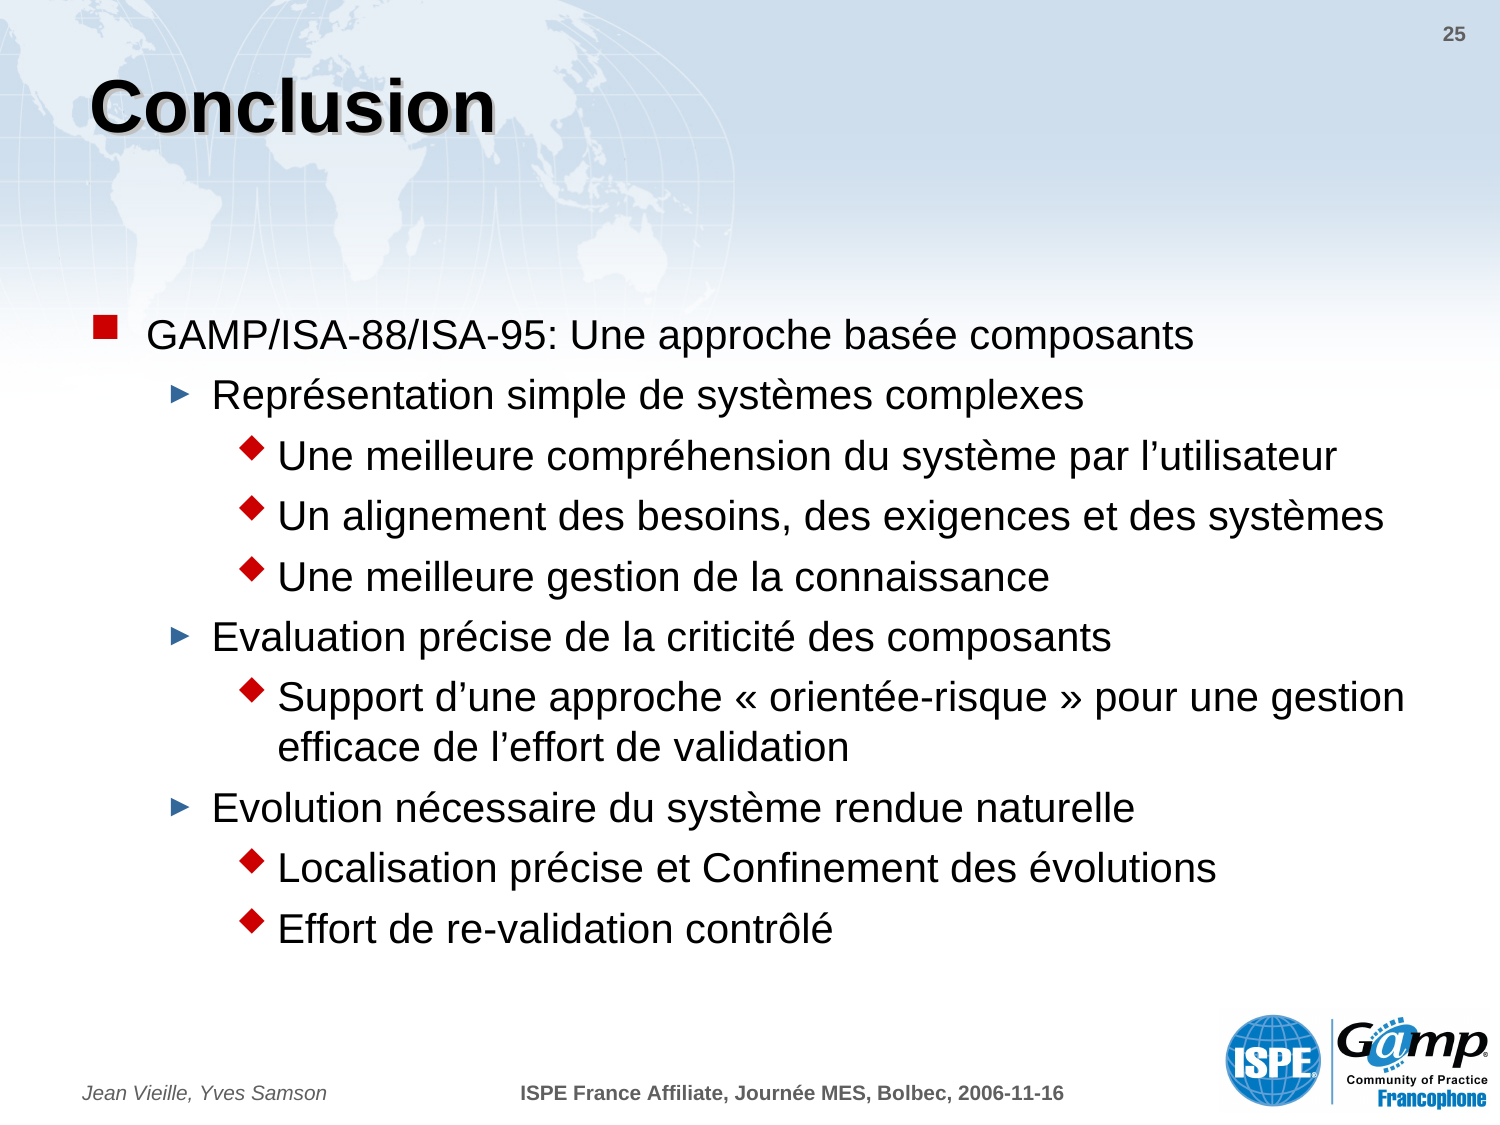

# Conclusion
GAMP/ISA-88/ISA-95: Une approche basée composants
Représentation simple de systèmes complexes
Une meilleure compréhension du système par l’utilisateur
Un alignement des besoins, des exigences et des systèmes
Une meilleure gestion de la connaissance
Evaluation précise de la criticité des composants
Support d’une approche « orientée-risque » pour une gestion efficace de l’effort de validation
Evolution nécessaire du système rendue naturelle
Localisation précise et Confinement des évolutions
Effort de re-validation contrôlé